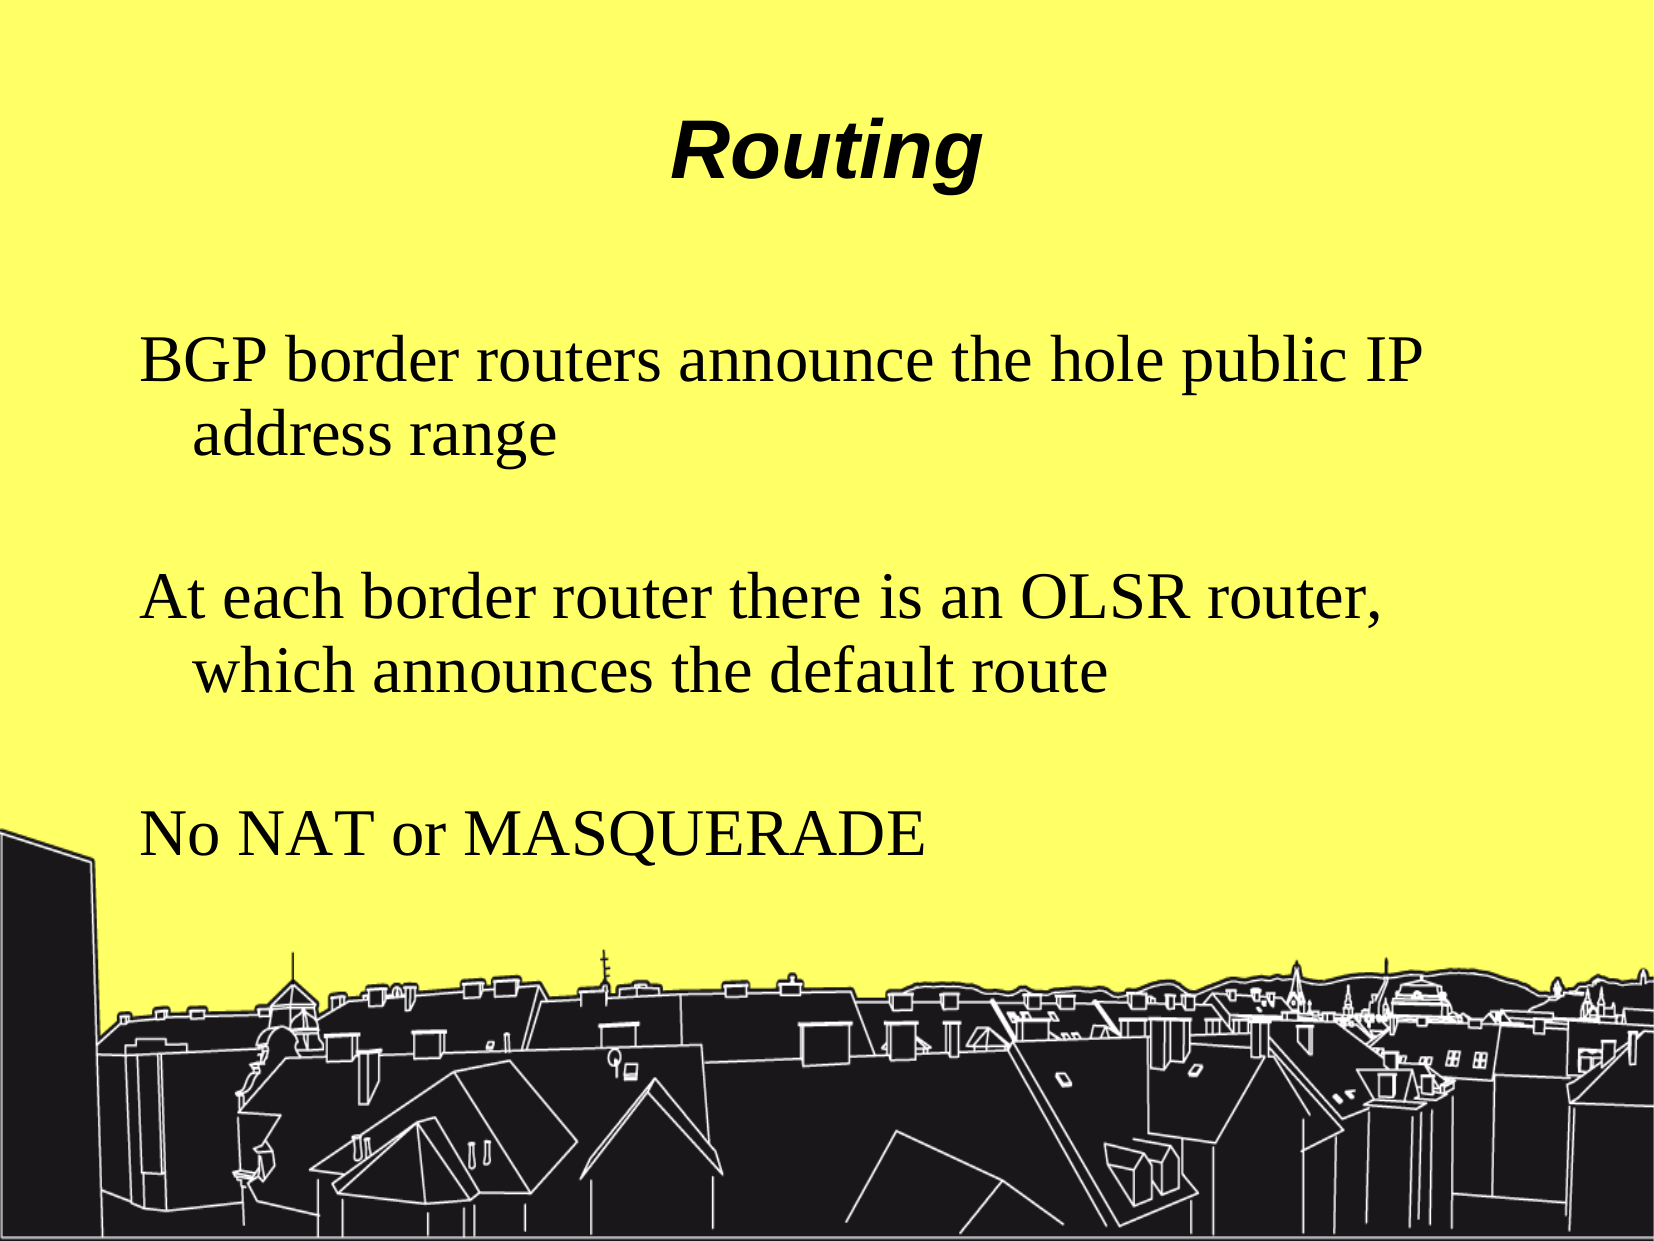

# Routing
BGP border routers announce the hole public IP address range
At each border router there is an OLSR router, which announces the default route
No NAT or MASQUERADE